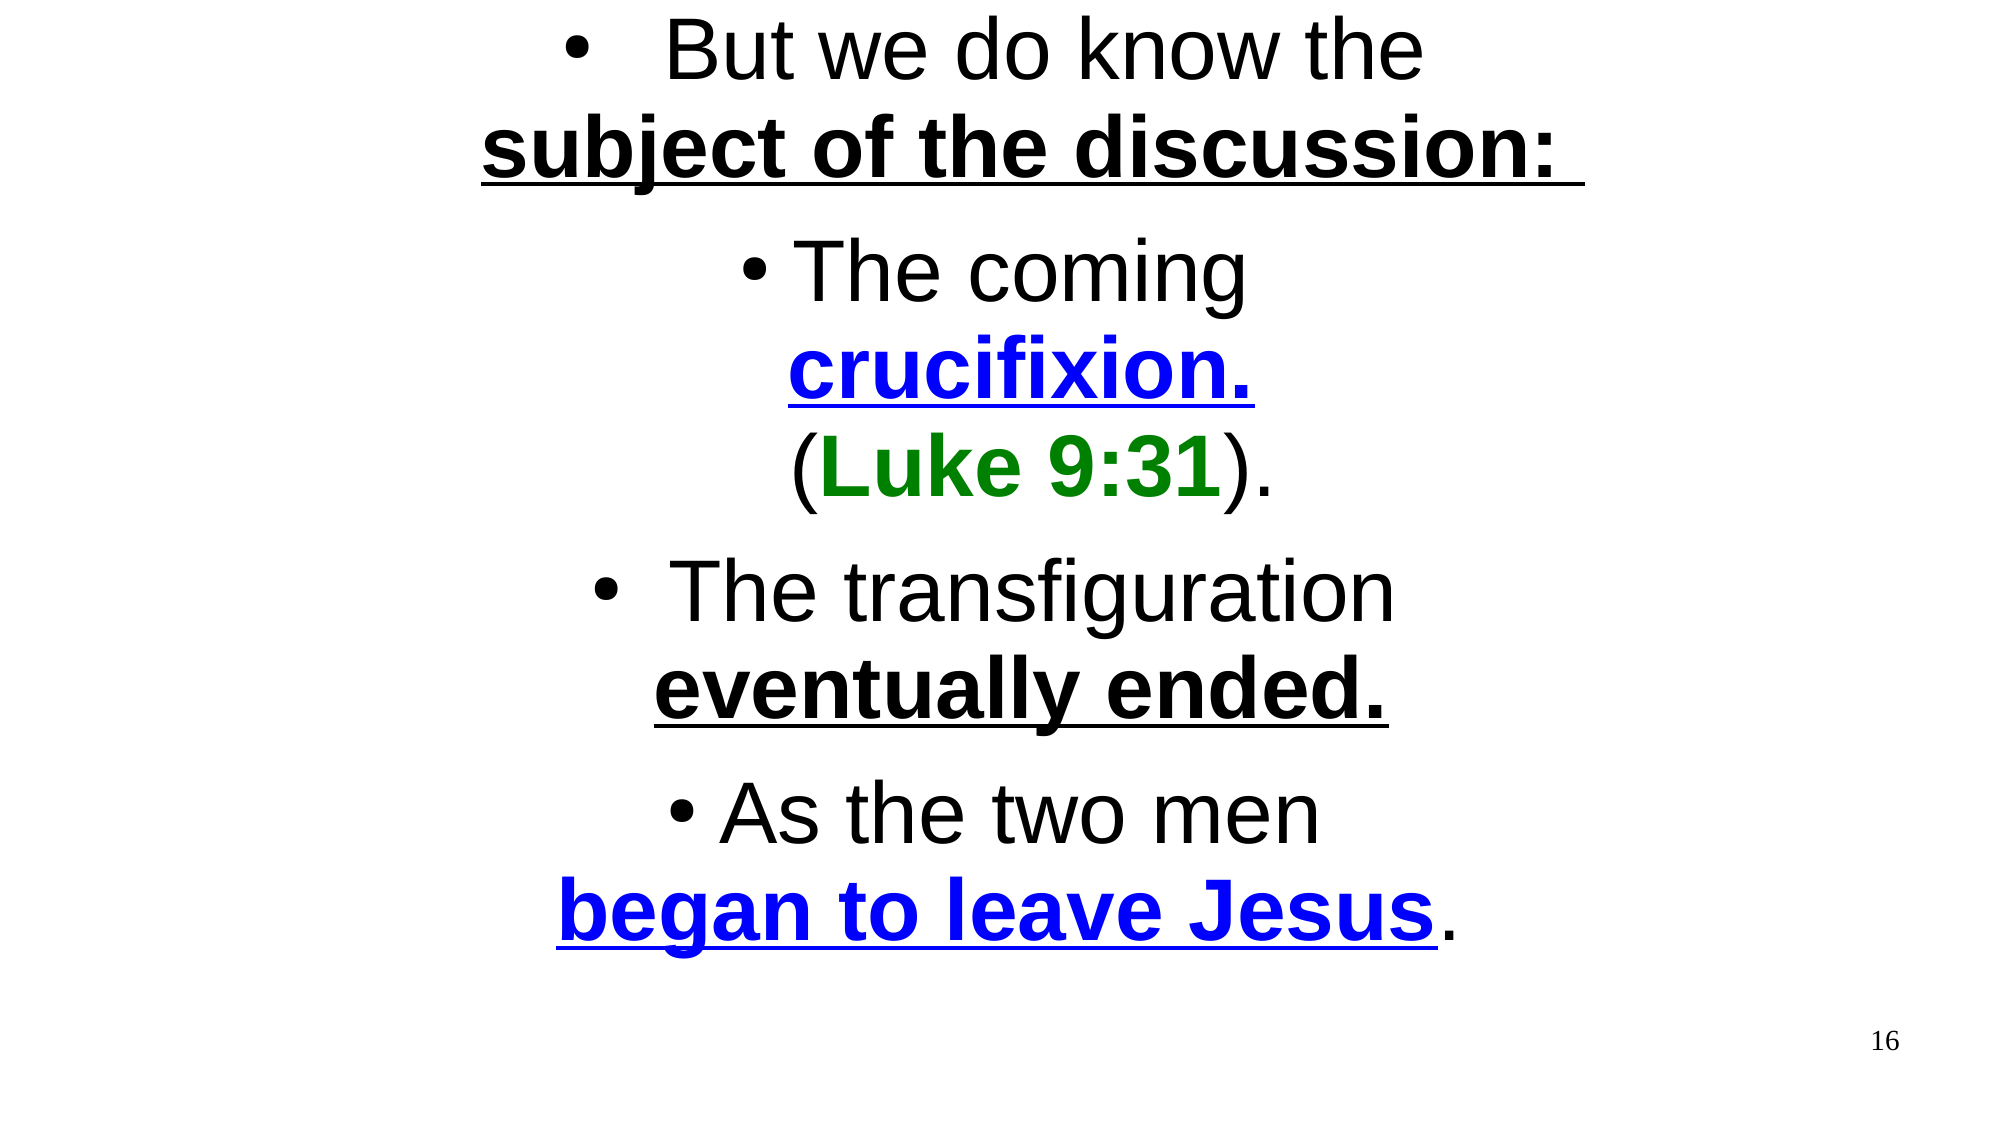

# But we do know the subject of the discussion:
The coming
crucifixion.
(Luke 9:31).
 The transfiguration
eventually ended.
As the two men
began to leave Jesus.
16